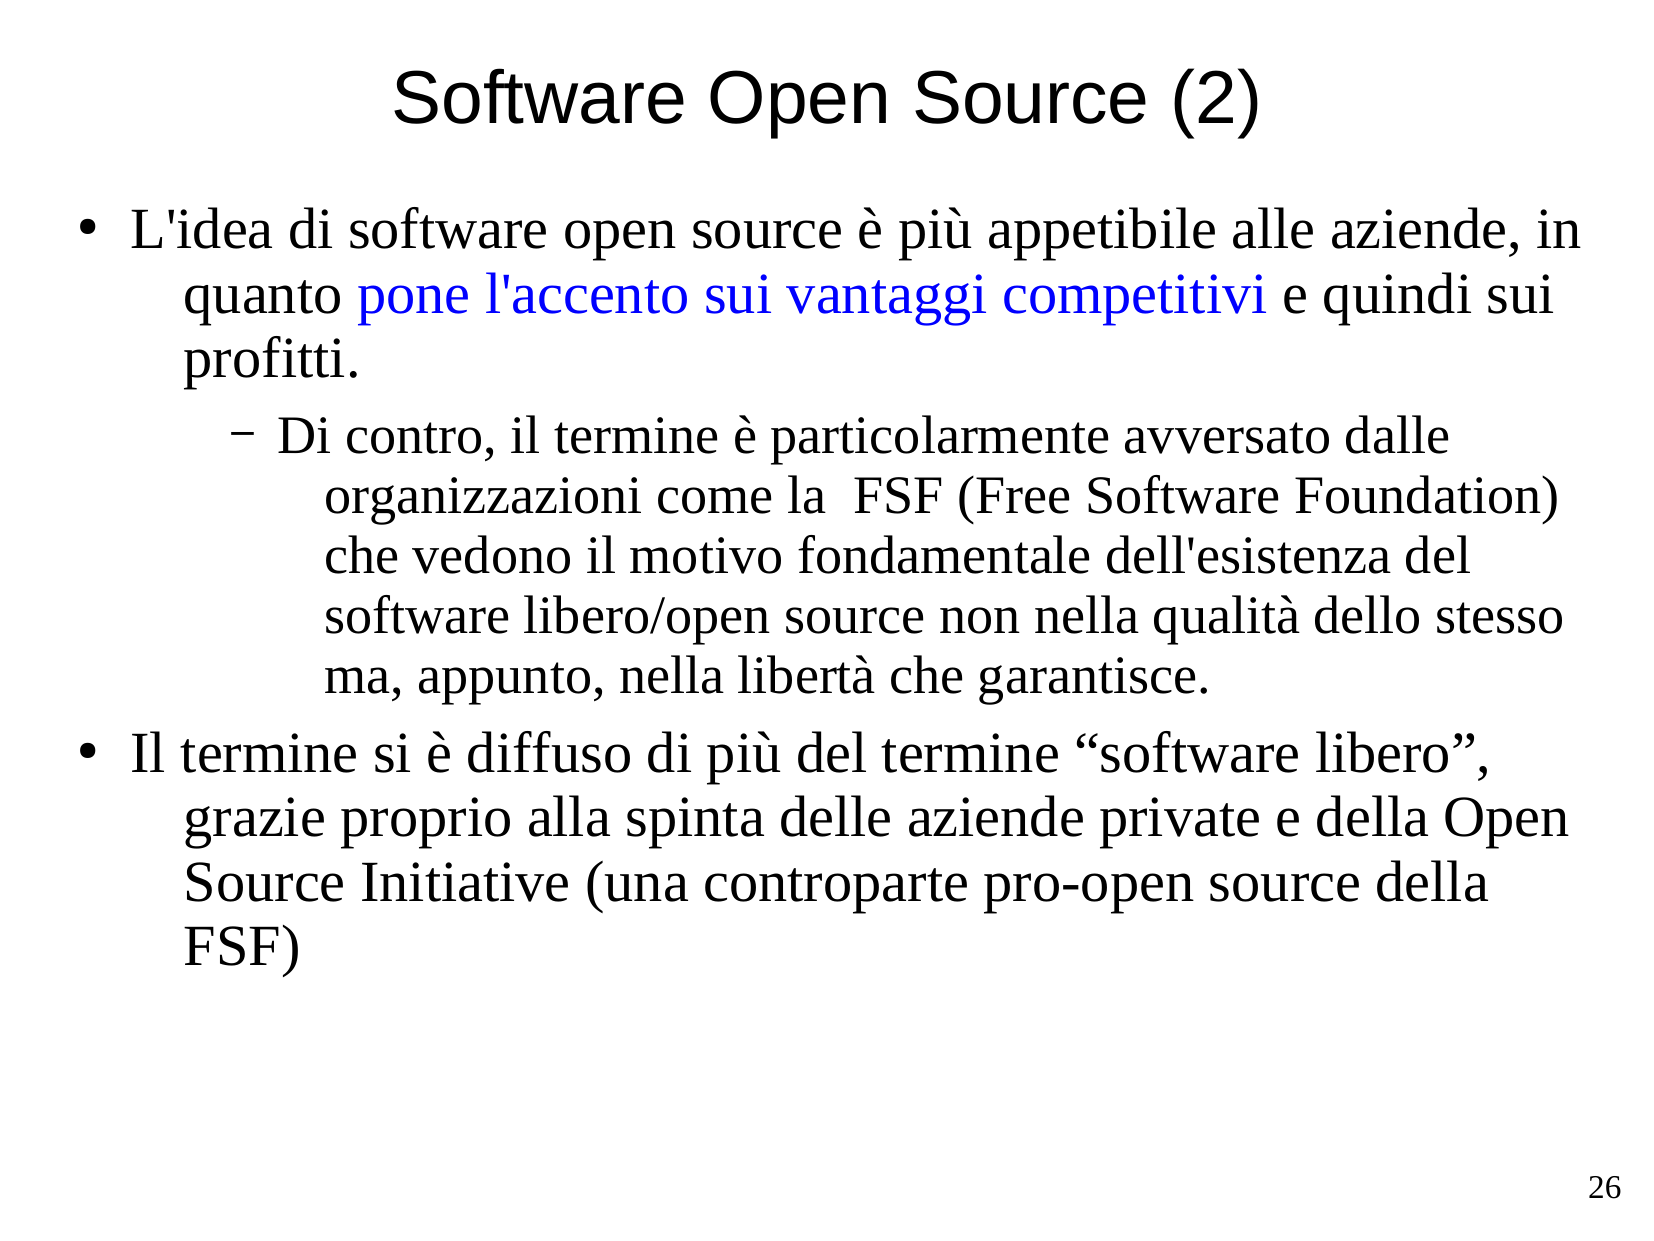

# Software Open Source (2)
L'idea di software open source è più appetibile alle aziende, in quanto pone l'accento sui vantaggi competitivi e quindi sui profitti.
Di contro, il termine è particolarmente avversato dalle organizzazioni come la FSF (Free Software Foundation) che vedono il motivo fondamentale dell'esistenza del software libero/open source non nella qualità dello stesso ma, appunto, nella libertà che garantisce.
Il termine si è diffuso di più del termine “software libero”, grazie proprio alla spinta delle aziende private e della Open Source Initiative (una controparte pro-open source della FSF)